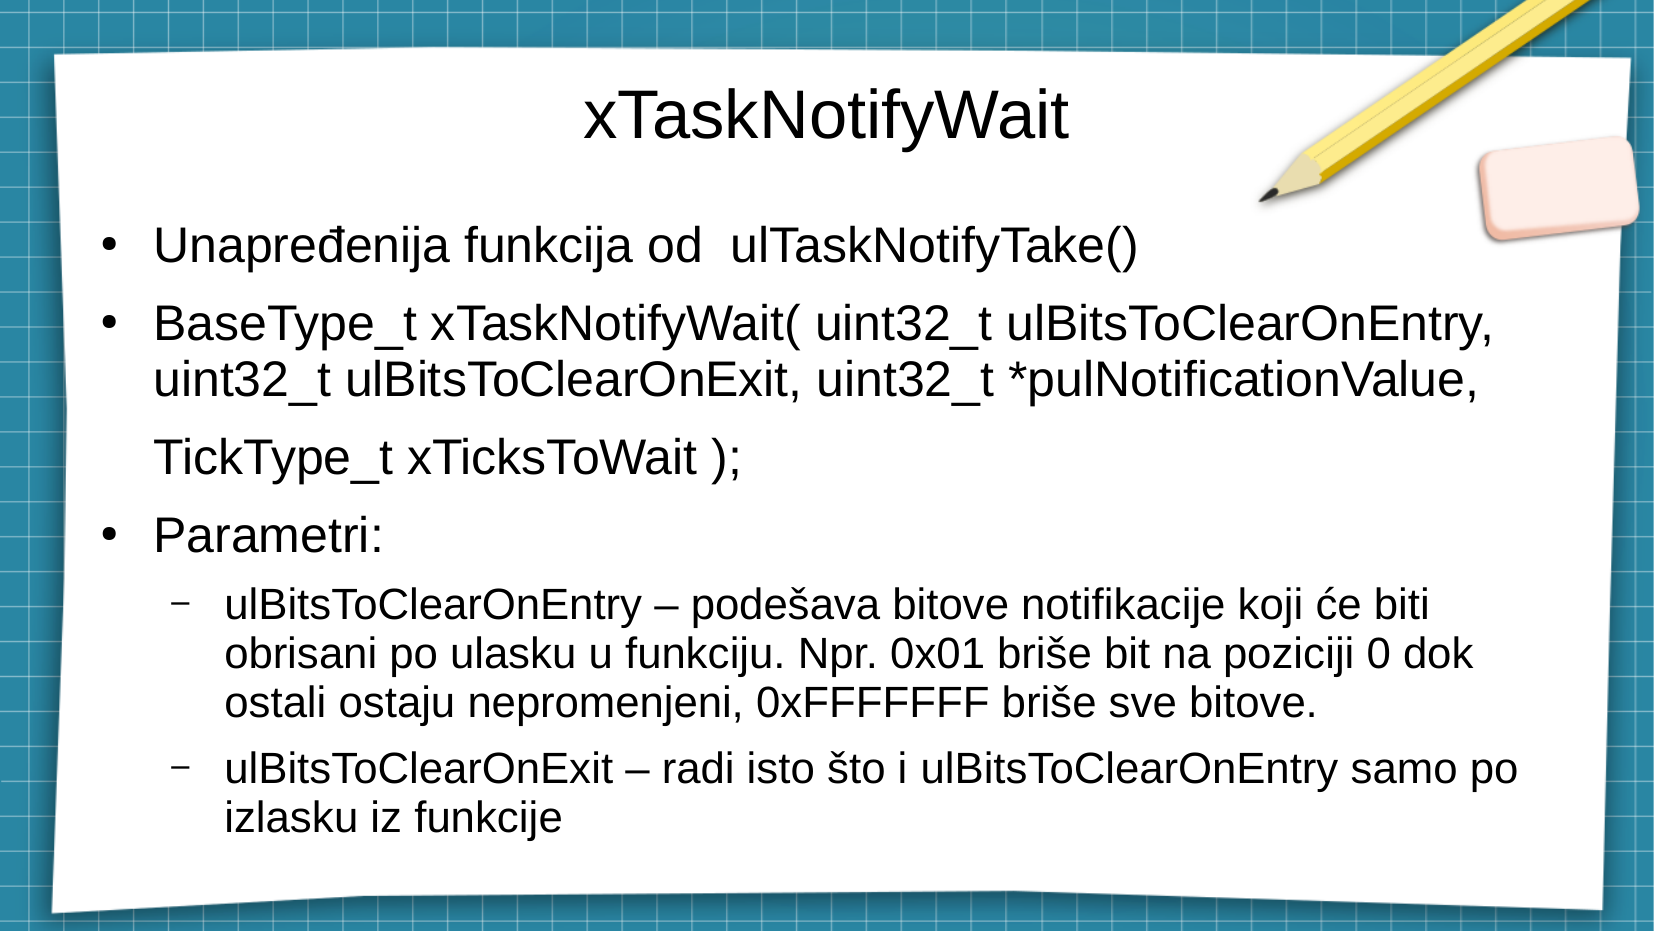

# xTaskNotifyWait
Unapređenija funkcija od ulTaskNotifyTake()
BaseType_t xTaskNotifyWait( uint32_t ulBitsToClearOnEntry, uint32_t ulBitsToClearOnExit, uint32_t *pulNotificationValue,
TickType_t xTicksToWait );
Parametri:
ulBitsToClearOnEntry – podešava bitove notifikacije koji će biti obrisani po ulasku u funkciju. Npr. 0x01 briše bit na poziciji 0 dok ostali ostaju nepromenjeni, 0xFFFFFFF briše sve bitove.
ulBitsToClearOnExit – radi isto što i ulBitsToClearOnEntry samo po izlasku iz funkcije